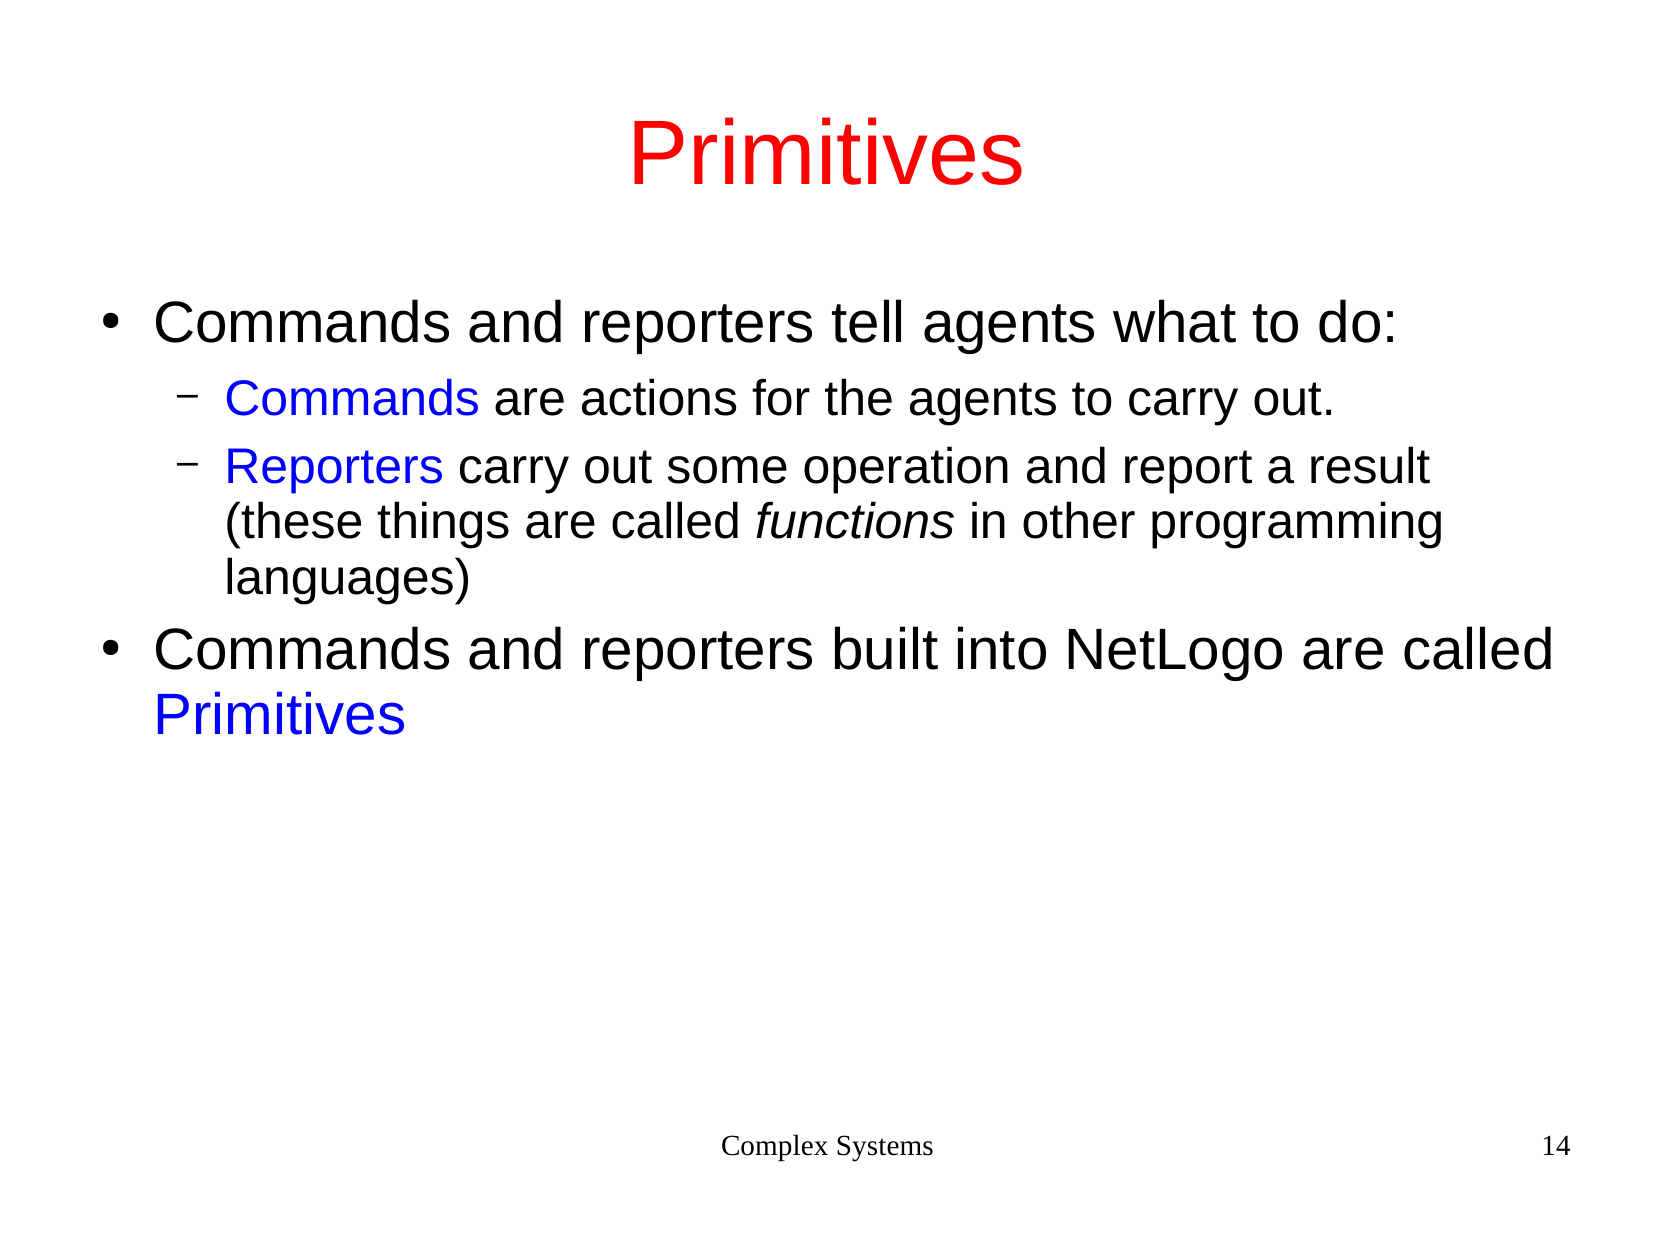

# Primitives
Commands and reporters tell agents what to do:
Commands are actions for the agents to carry out.
Reporters carry out some operation and report a result (these things are called functions in other programming languages)
Commands and reporters built into NetLogo are called Primitives
Complex Systems
14